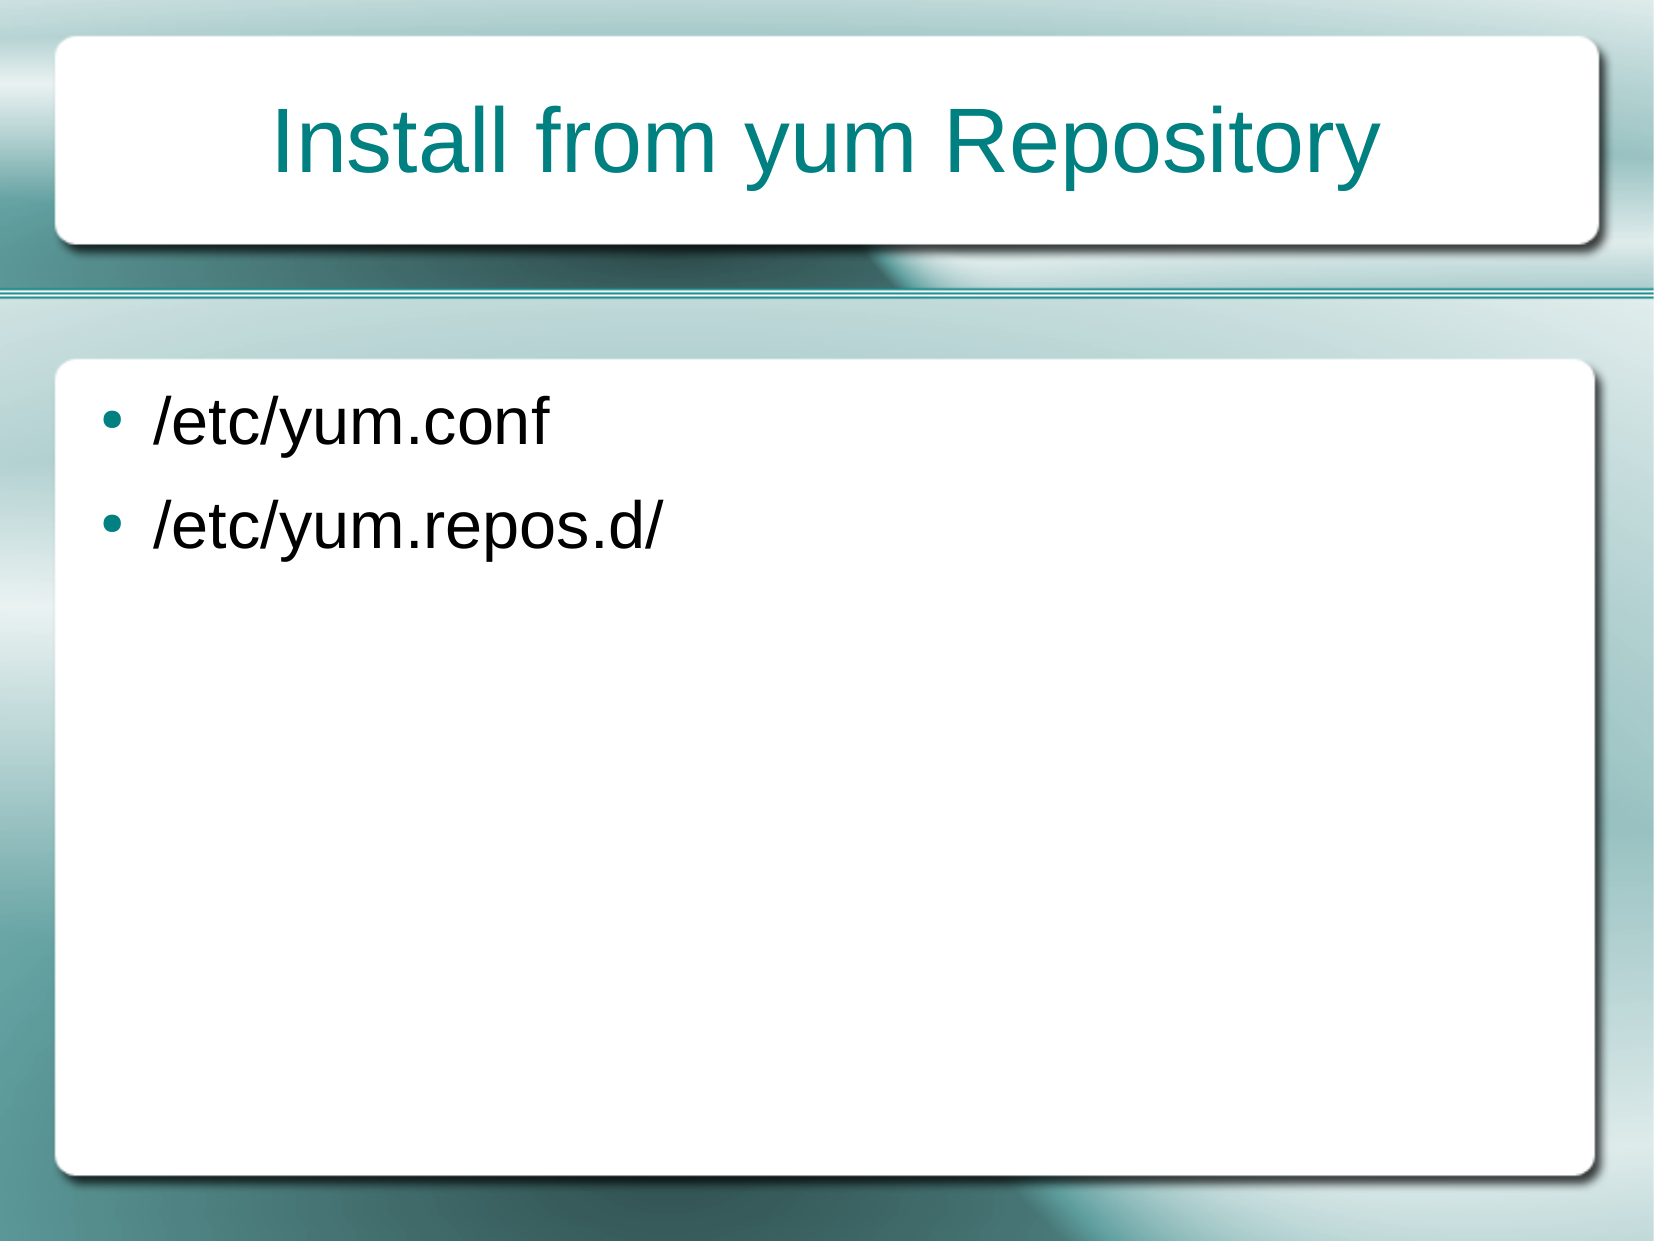

# Install from yum Repository
/etc/yum.conf
/etc/yum.repos.d/